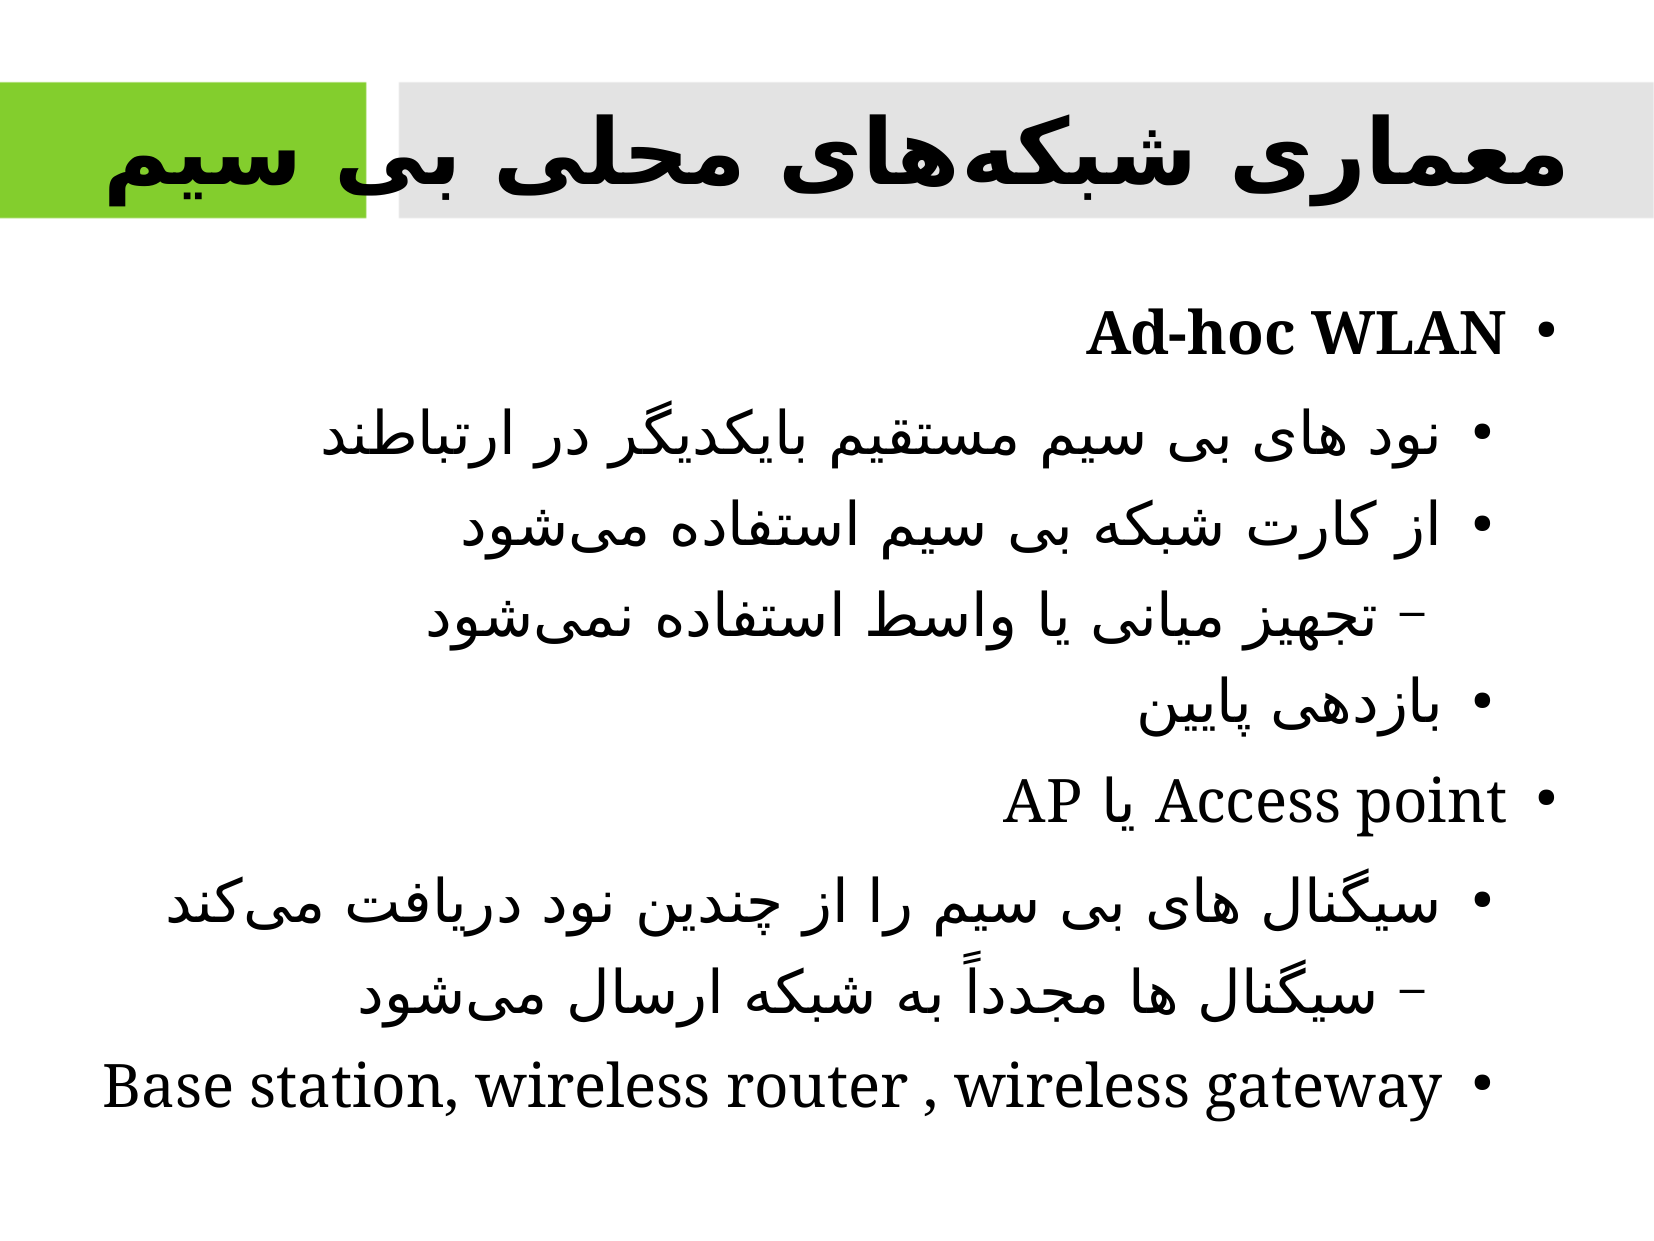

# معماری شبکه‌های محلی بی سیم
Ad-hoc WLAN
نود های بی سیم مستقیم بایکدیگر در ارتباطند
از کارت شبکه بی سیم استفاده می‌شود
تجهیز میانی یا واسط استفاده نمی‌شود
بازدهی پایین
Access point یا AP
سیگنال های بی سیم را از چندین نود دریافت می‌کند
سیگنال ها مجدداً به شبکه ارسال می‌شود
Base station, wireless router , wireless gateway